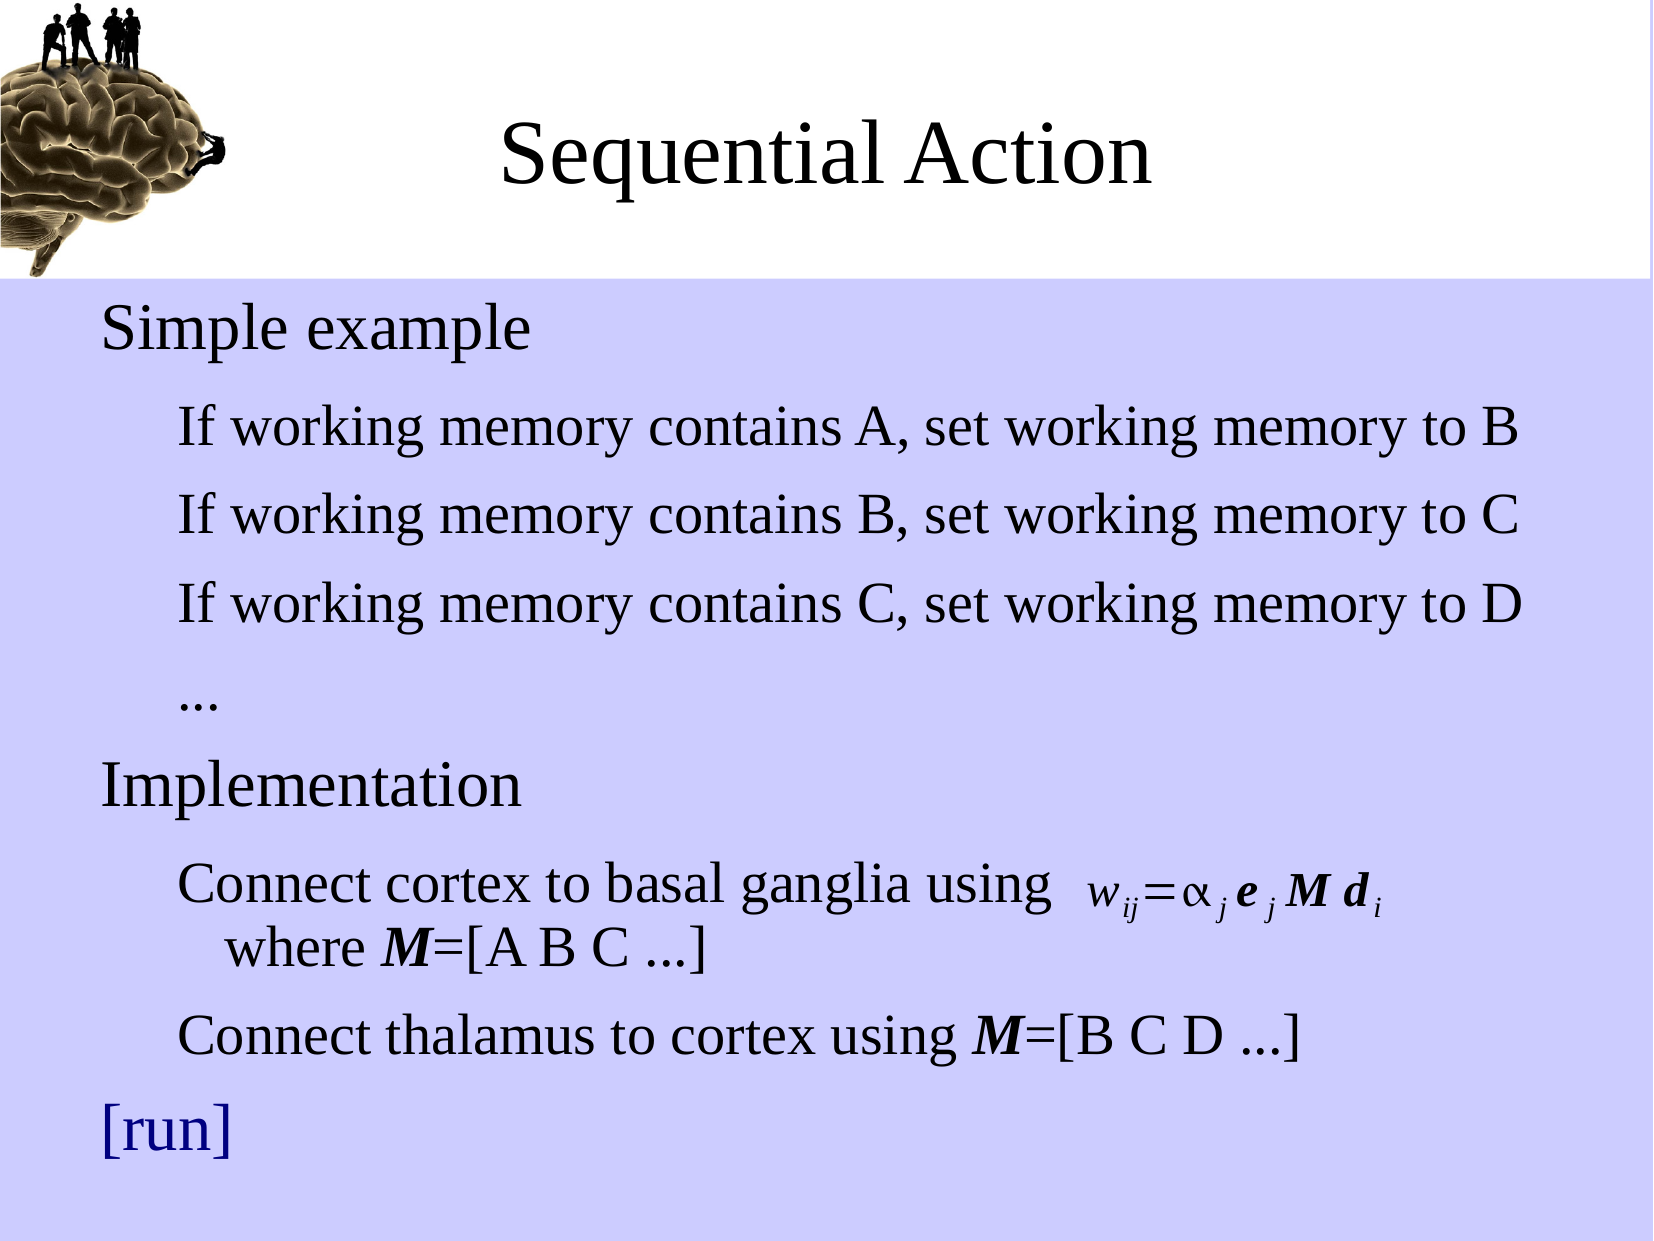

# Sequential Action
Simple example
If working memory contains A, set working memory to B
If working memory contains B, set working memory to C
If working memory contains C, set working memory to D
...
Implementation
Connect cortex to basal ganglia using
where M=[A B C ...]
Connect thalamus to cortex using M=[B C D ...]
[run]